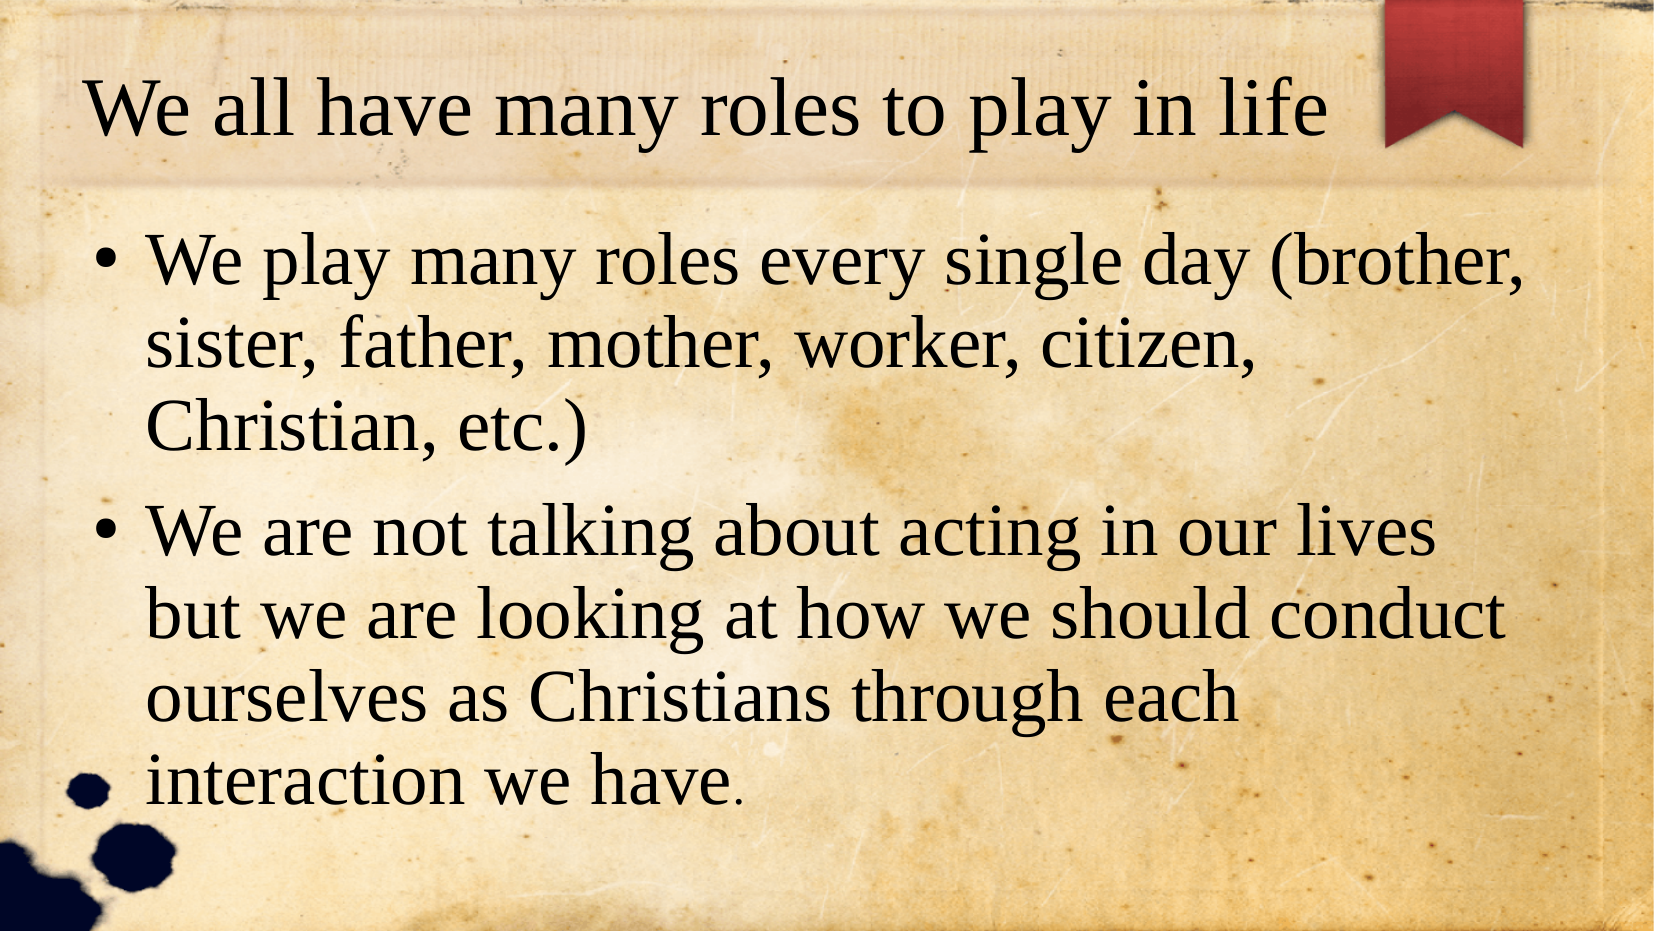

# We all have many roles to play in life
We play many roles every single day (brother, sister, father, mother, worker, citizen, Christian, etc.)
We are not talking about acting in our lives but we are looking at how we should conduct ourselves as Christians through each interaction we have.